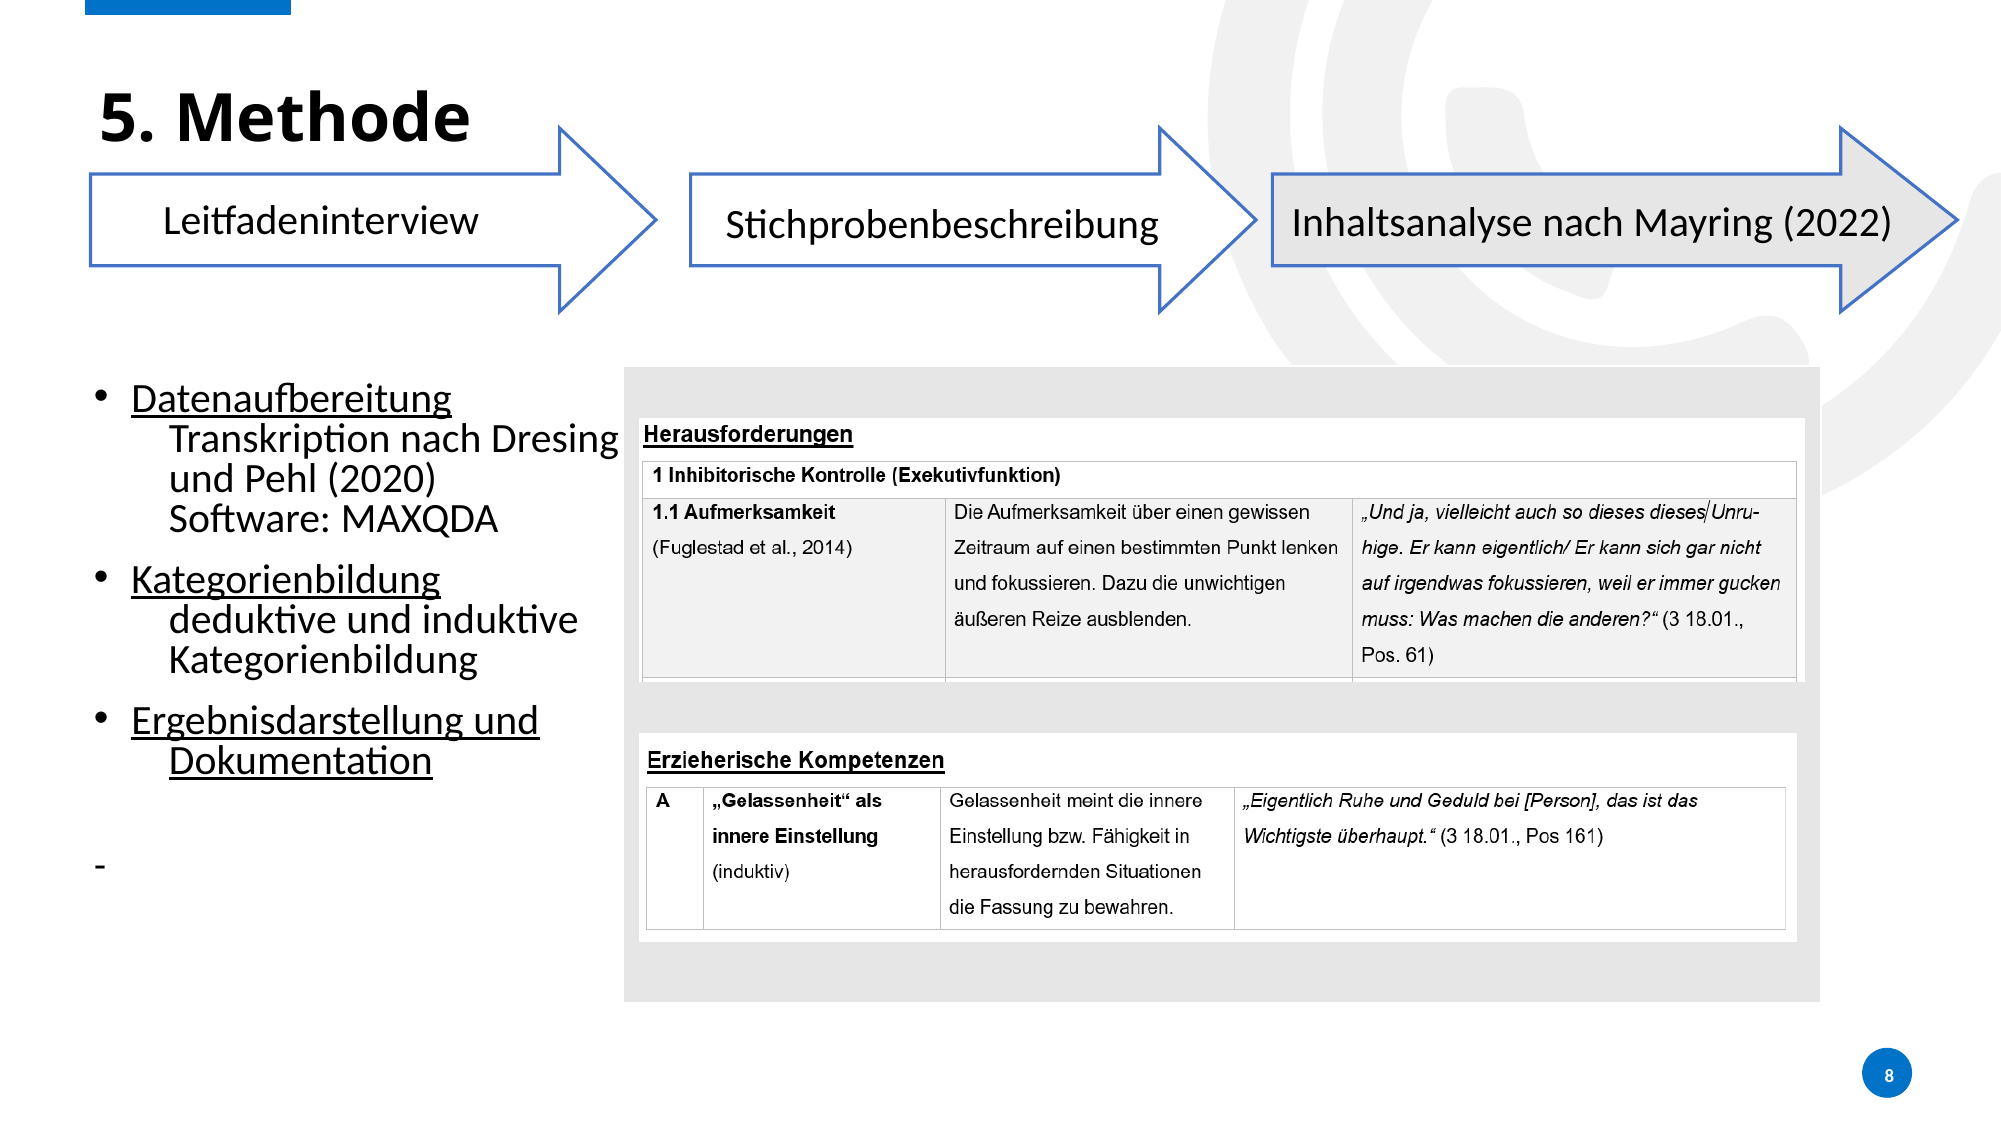

5. Methode
Leitfadeninterview
Inhaltsanalyse nach Mayring (2022)
Stichprobenbeschreibung
# Datenaufbereitung Transkription nach Dresing und Pehl (2020) Software: MAXQDA
Kategorienbildung
deduktive und induktive
Kategorienbildung
Ergebnisdarstellung und Dokumentation
8